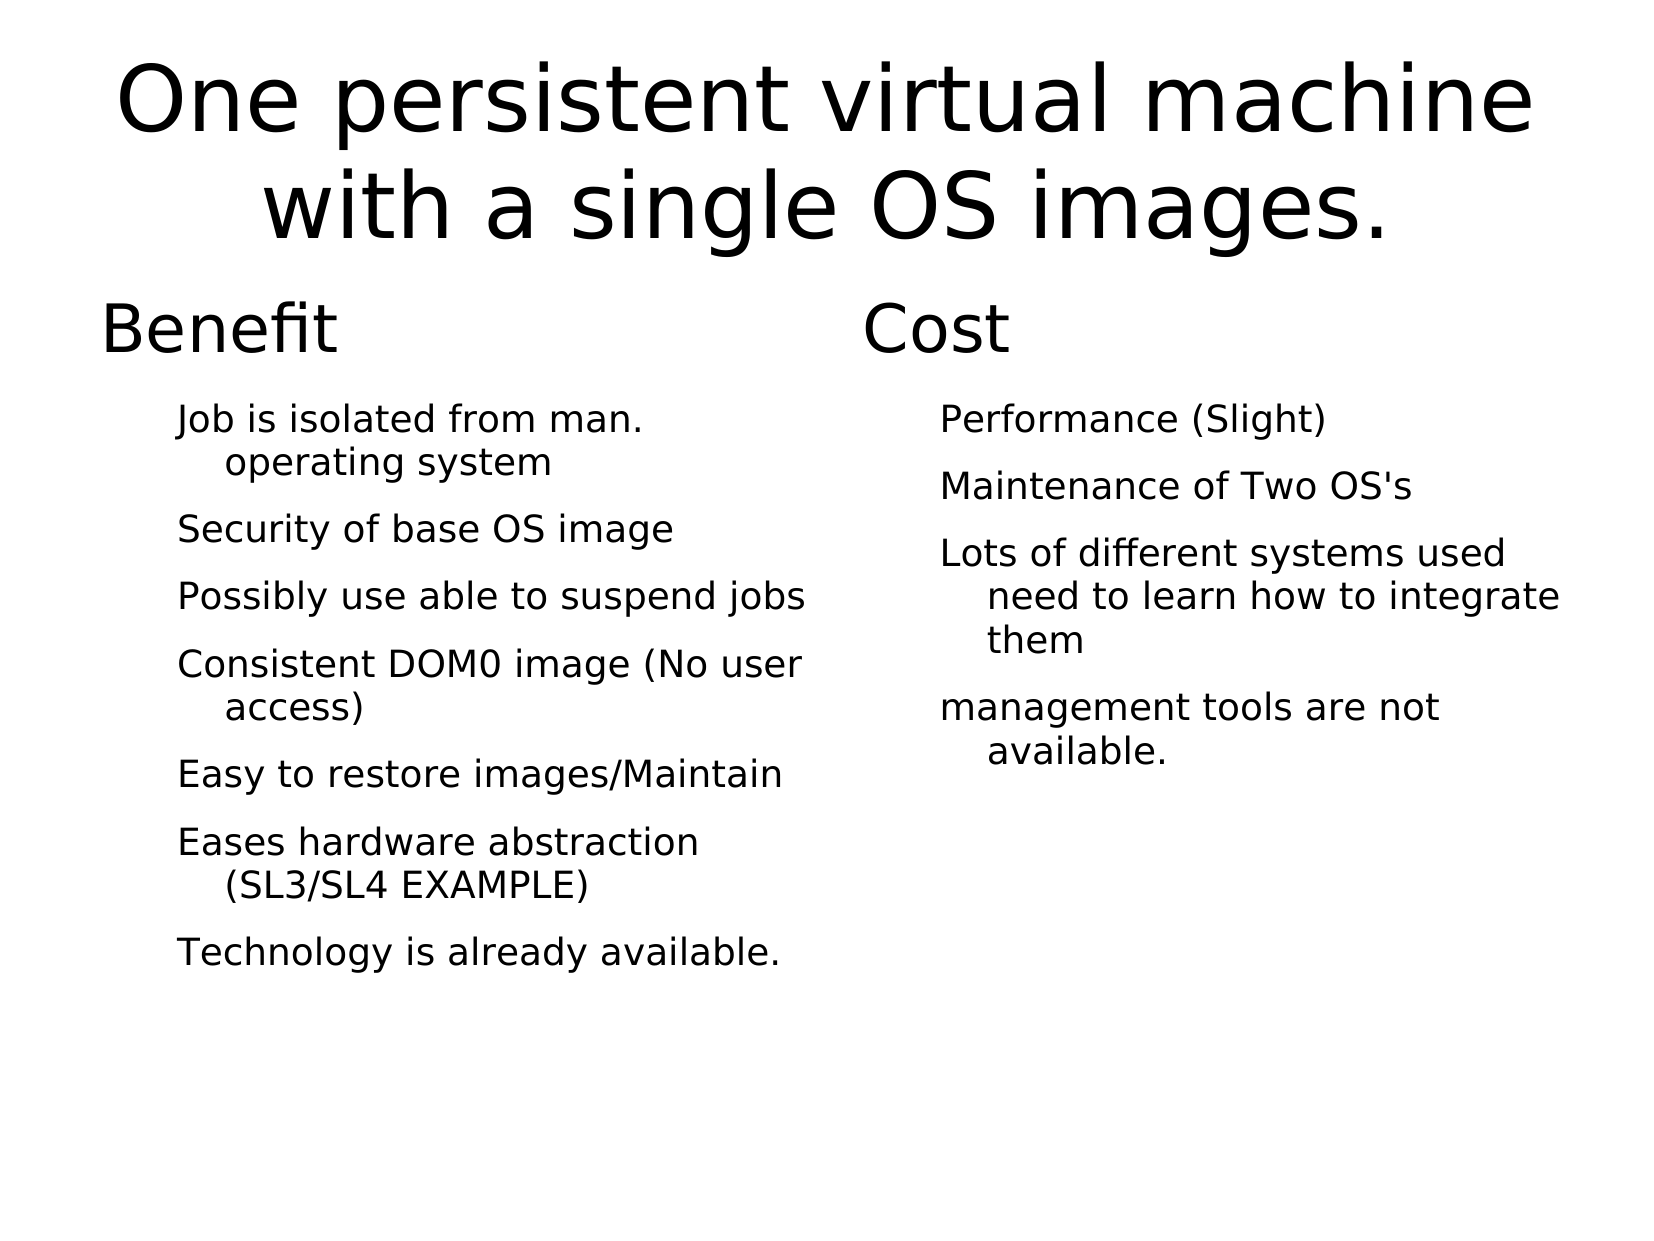

# One persistent virtual machine with a single OS images.
Benefit
Job is isolated from man. operating system
Security of base OS image
Possibly use able to suspend jobs
Consistent DOM0 image (No user access)
Easy to restore images/Maintain
Eases hardware abstraction (SL3/SL4 EXAMPLE)
Technology is already available.
Cost
Performance (Slight)
Maintenance of Two OS's
Lots of different systems used need to learn how to integrate them
management tools are not available.